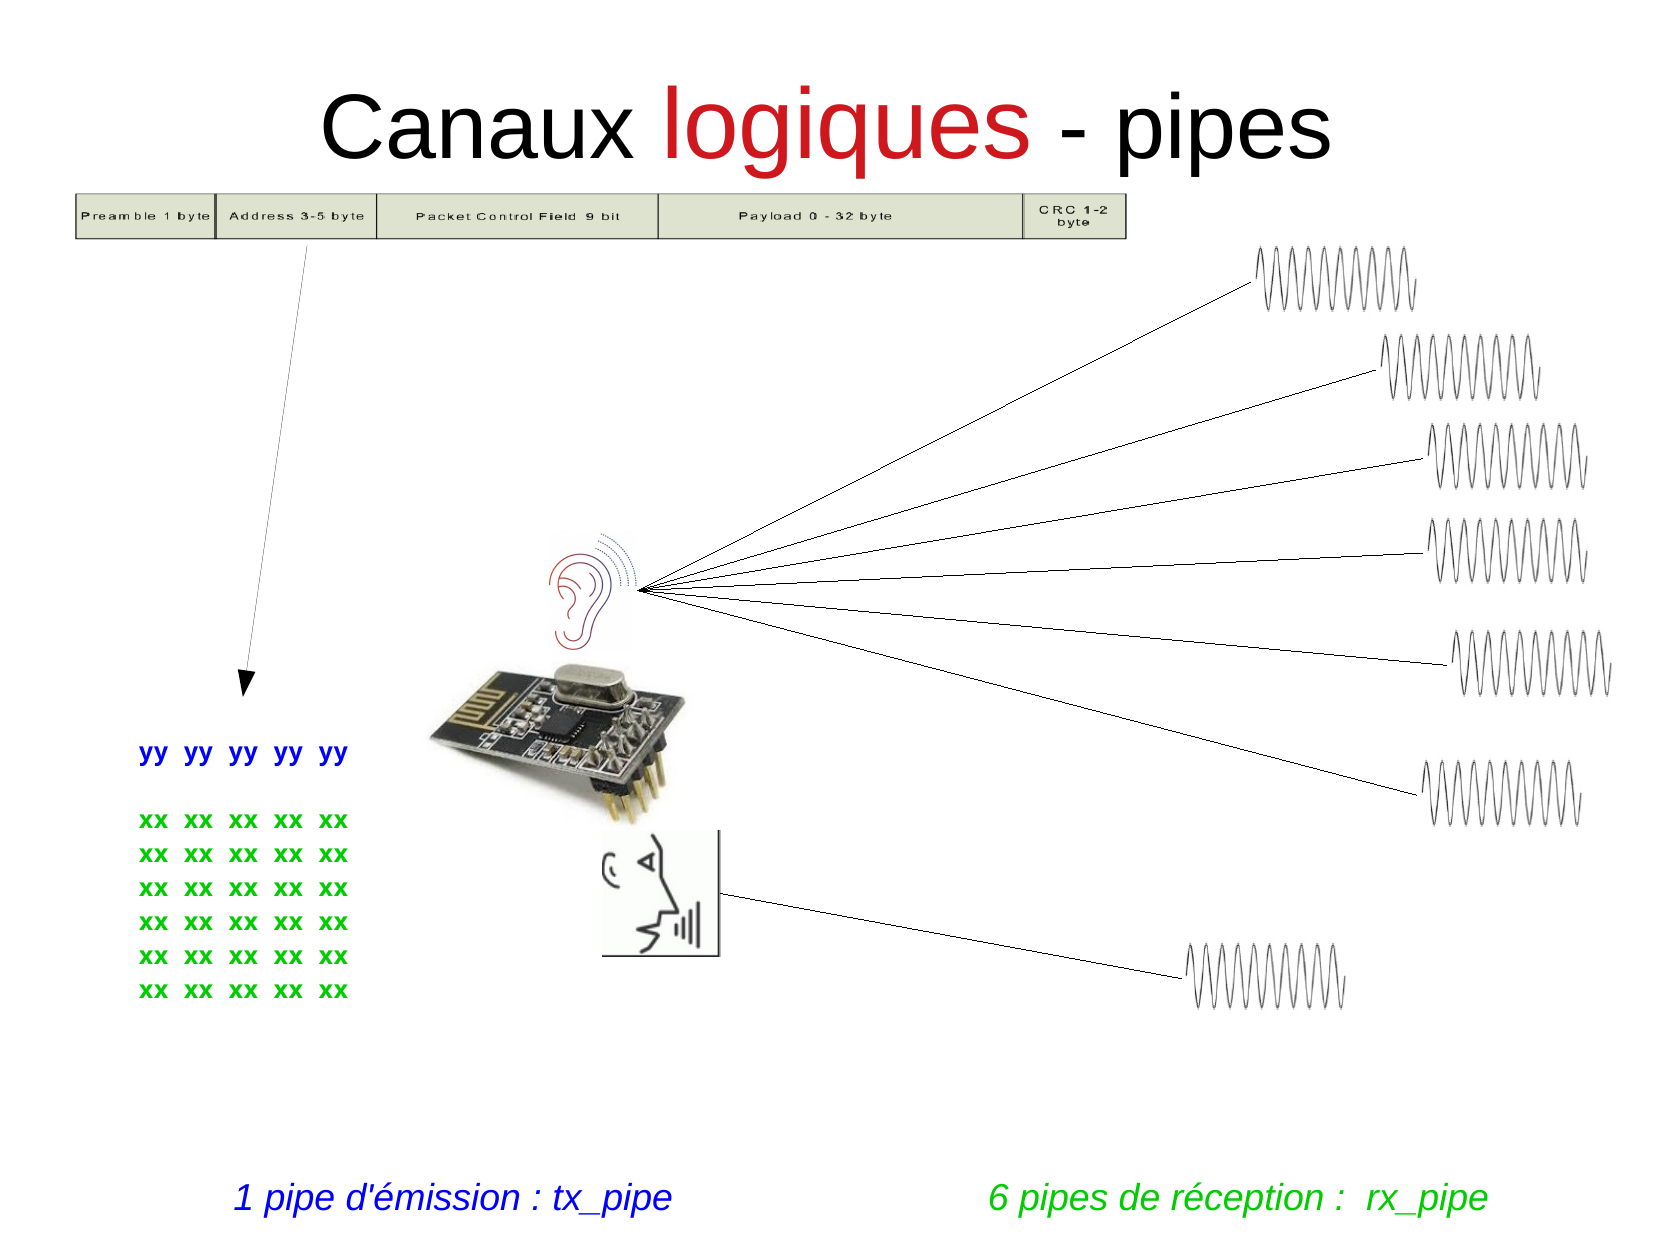

# Canaux logiques - pipes
yy yy yy yy yy
xx xx xx xx xx
xx xx xx xx xx
xx xx xx xx xx
xx xx xx xx xx
xx xx xx xx xx
xx xx xx xx xx
1 pipe d'émission : tx_pipe 6 pipes de réception : rx_pipe